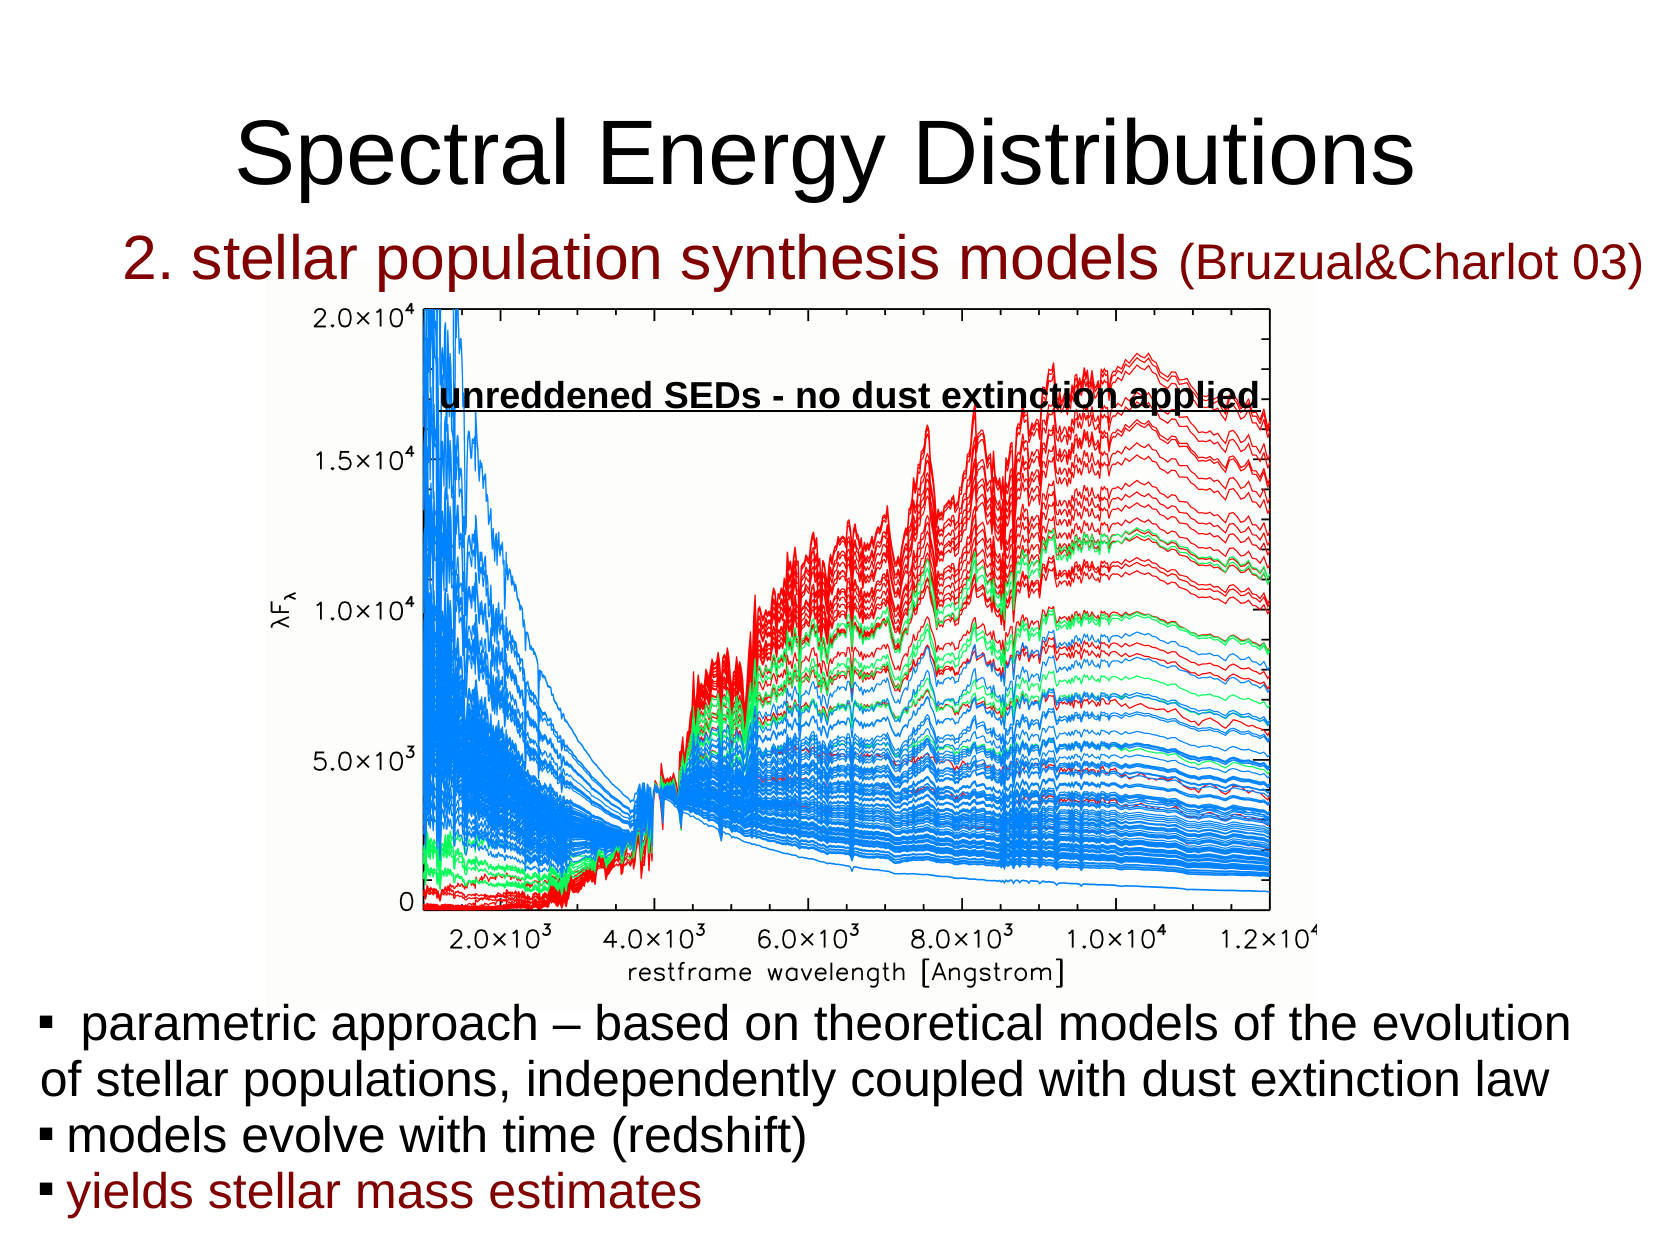

# Spectral Energy Distributions
2. stellar population synthesis models (Bruzual&Charlot 03)
unreddened SEDs - no dust extinction applied
 parametric approach – based on theoretical models of the evolution of stellar populations, independently coupled with dust extinction law
 models evolve with time (redshift)
 yields stellar mass estimates